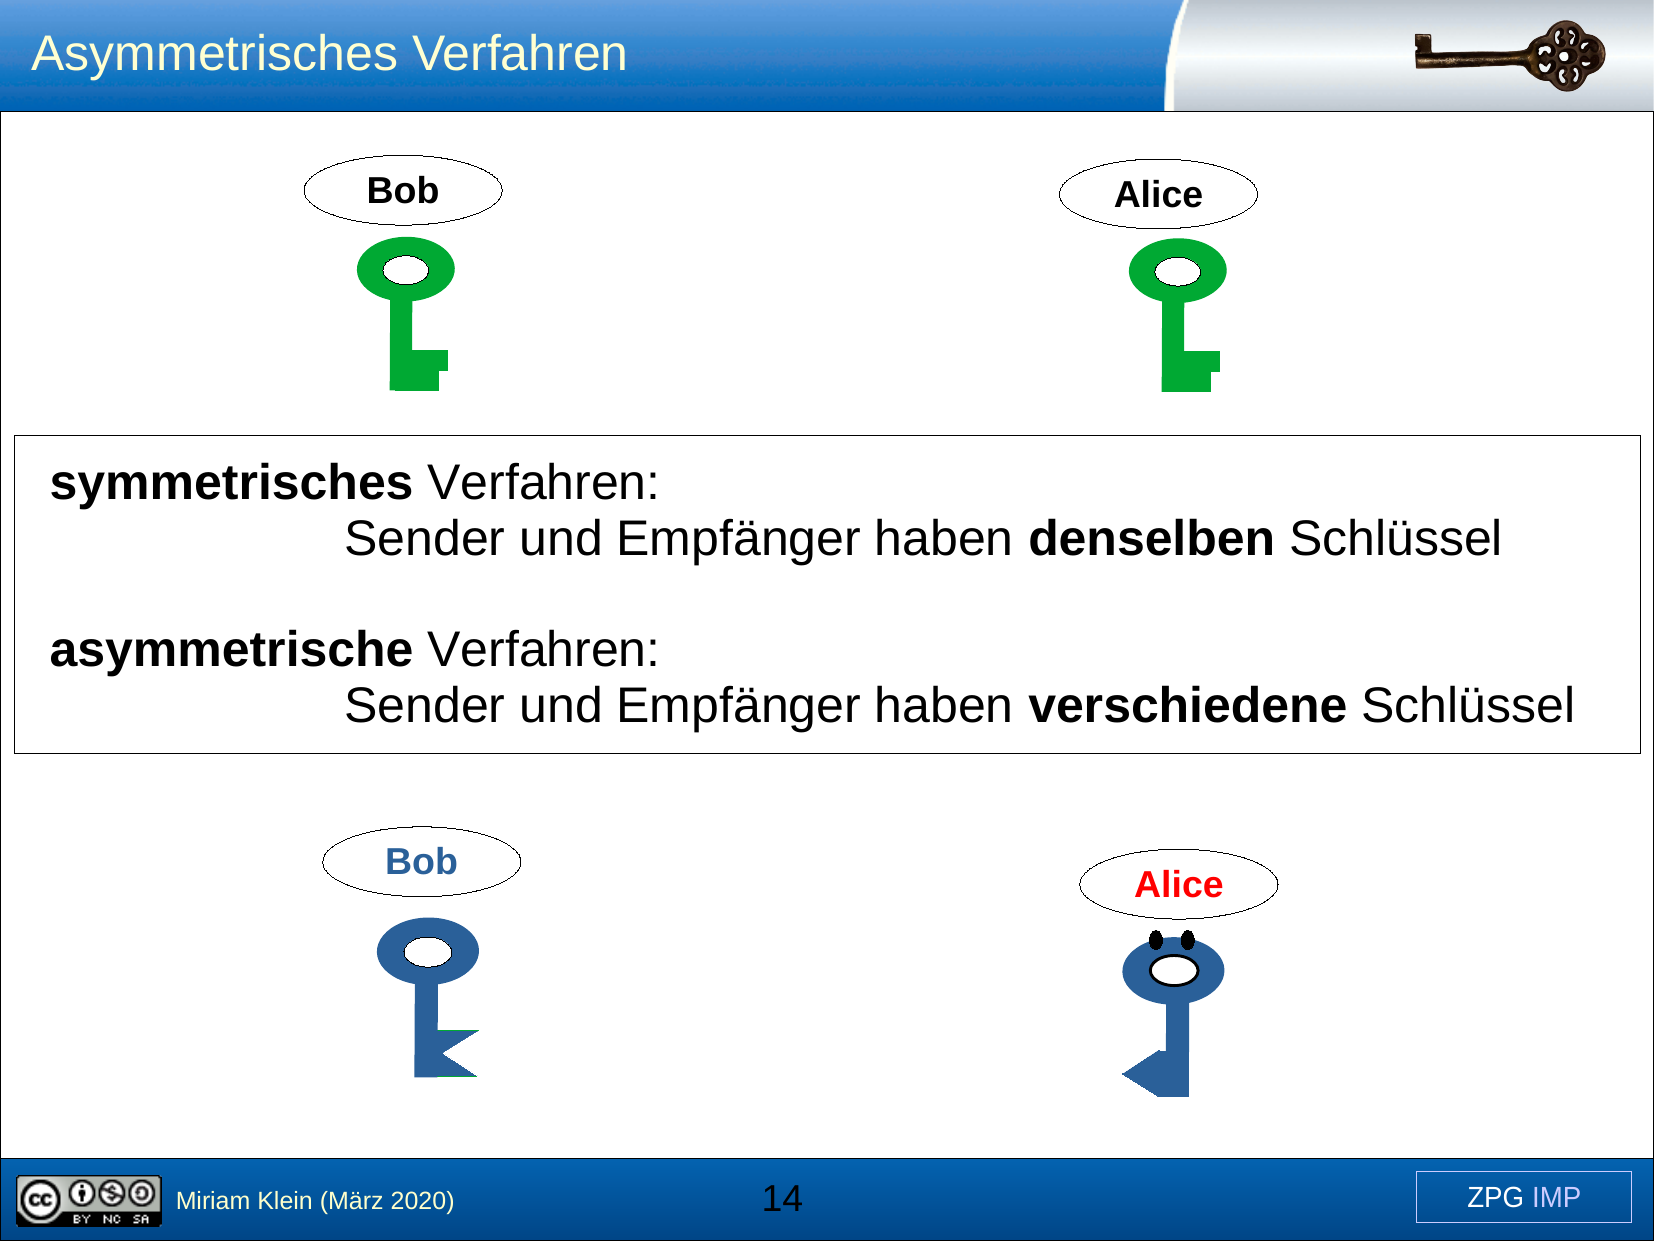

# Asymmetrisches Verfahren
Bob
Alice
symmetrisches Verfahren:
				Sender und Empfänger haben denselben Schlüssel
asymmetrische Verfahren:
				Sender und Empfänger haben verschiedene Schlüssel
Bob
Alice
14